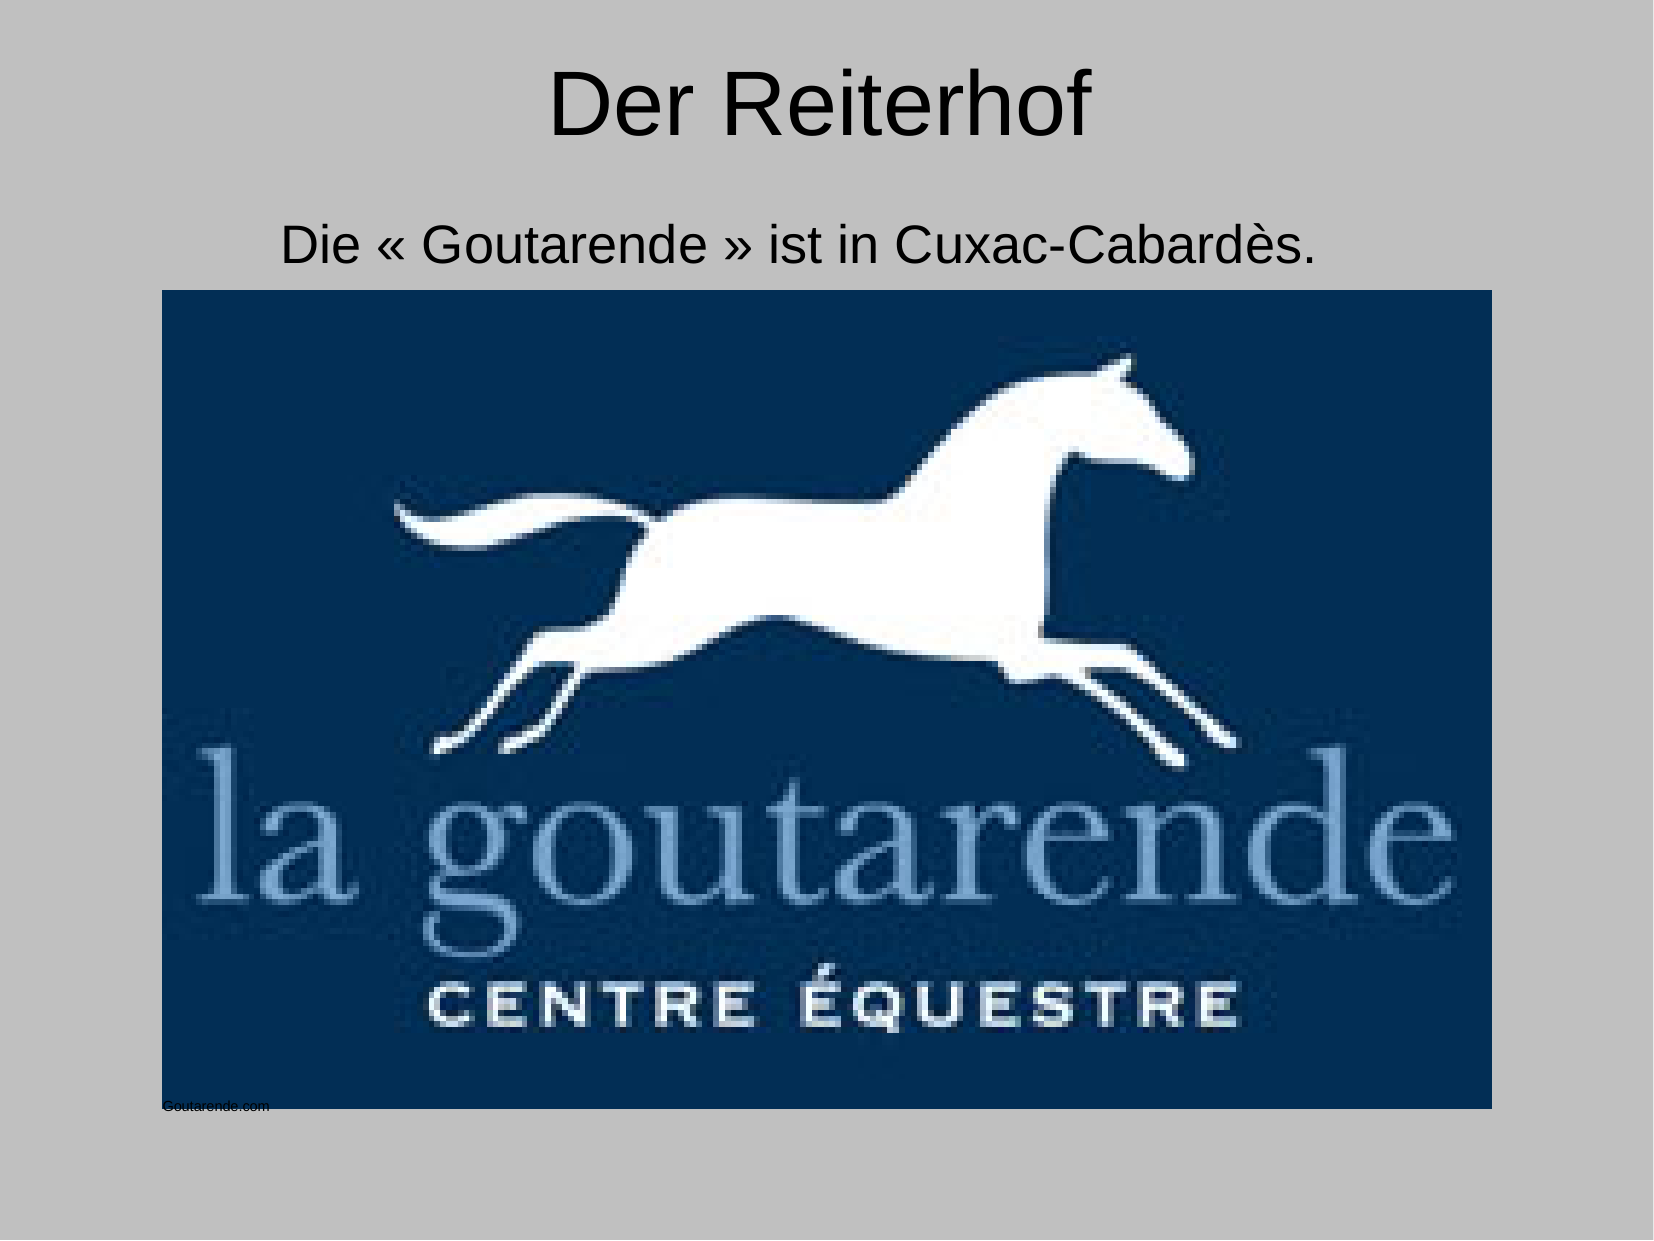

# Der Reiterhof
Die « Goutarende » ist in Cuxac-Cabardès.
Goutarende.com